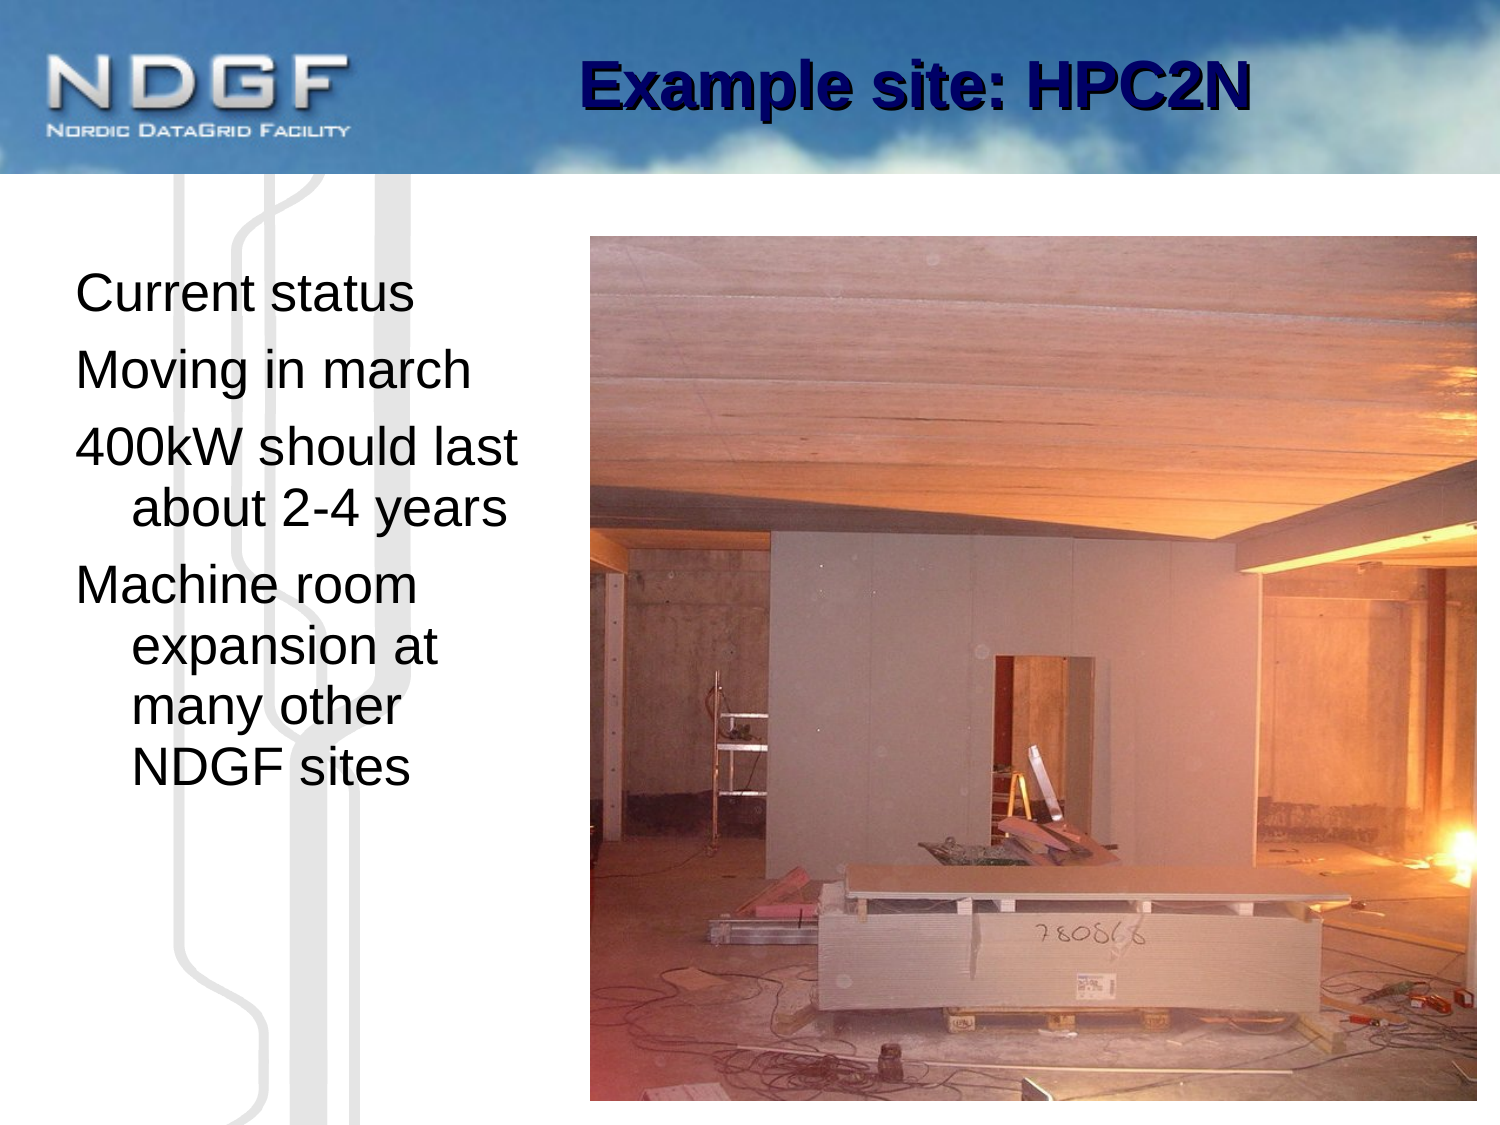

# Example site: HPC2N
Current status
Moving in march
400kW should last about 2-4 years
Machine room expansion at many other NDGF sites